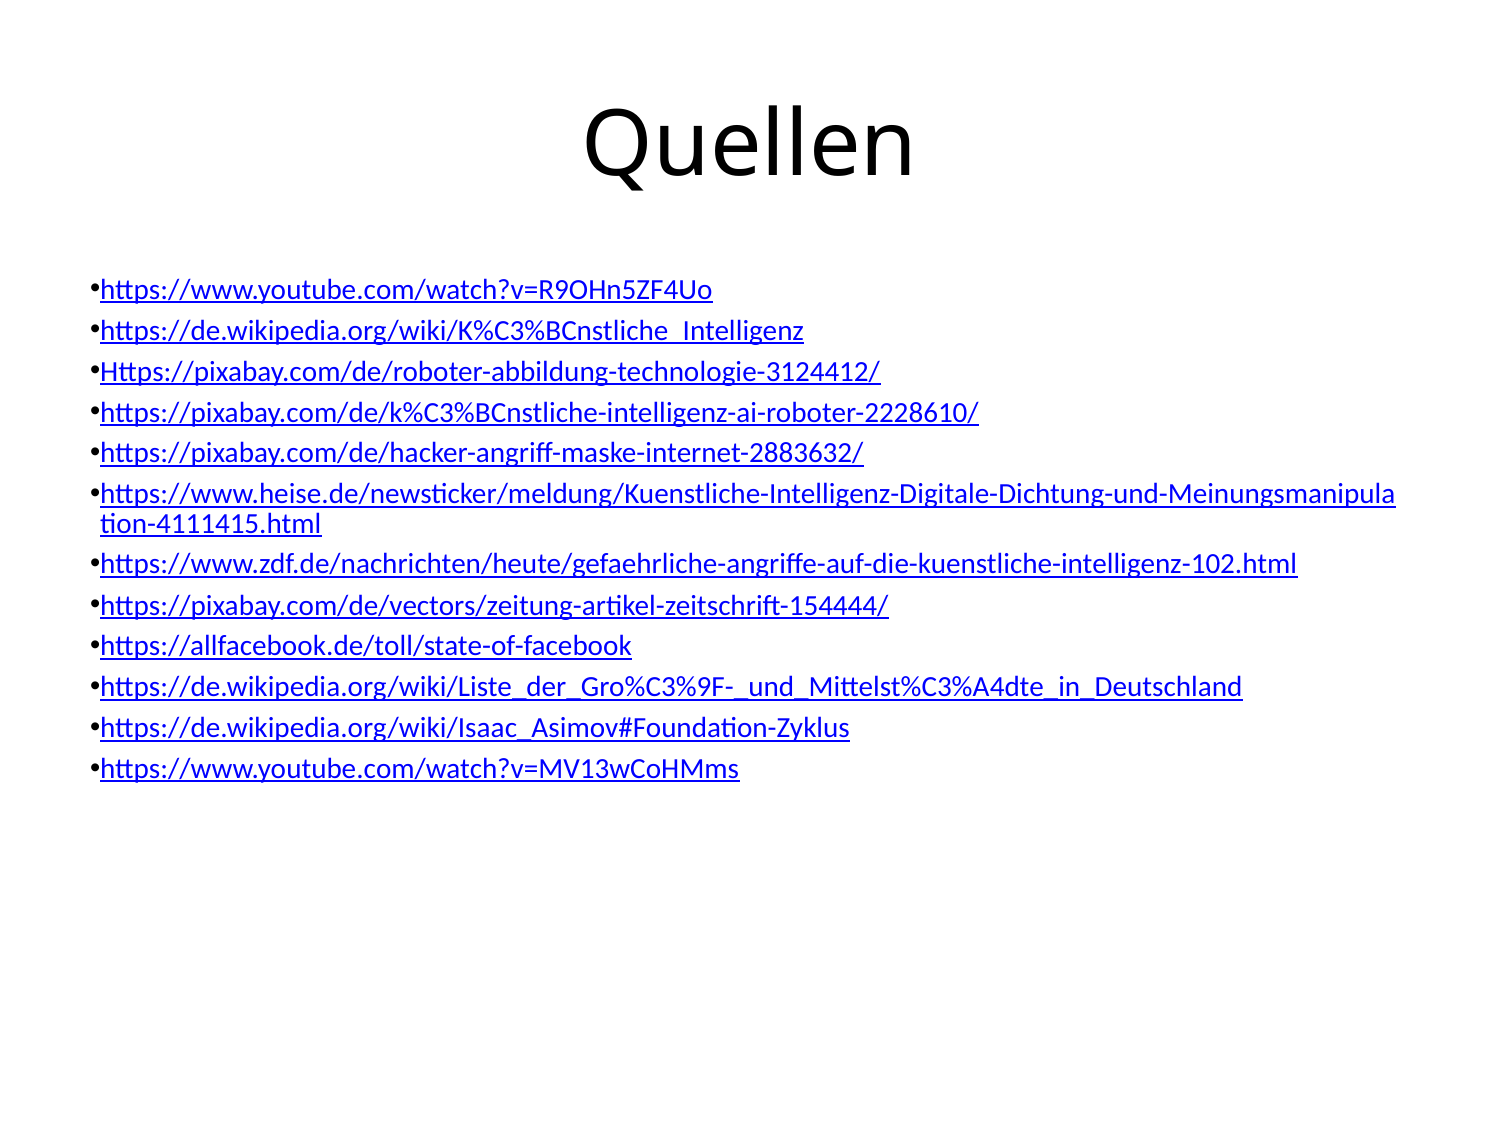

# Quellen
https://www.youtube.com/watch?v=R9OHn5ZF4Uo
https://de.wikipedia.org/wiki/K%C3%BCnstliche_Intelligenz
Https://pixabay.com/de/roboter-abbildung-technologie-3124412/
https://pixabay.com/de/k%C3%BCnstliche-intelligenz-ai-roboter-2228610/
https://pixabay.com/de/hacker-angriff-maske-internet-2883632/
https://www.heise.de/newsticker/meldung/Kuenstliche-Intelligenz-Digitale-Dichtung-und-Meinungsmanipulation-4111415.html
https://www.zdf.de/nachrichten/heute/gefaehrliche-angriffe-auf-die-kuenstliche-intelligenz-102.html
https://pixabay.com/de/vectors/zeitung-artikel-zeitschrift-154444/
https://allfacebook.de/toll/state-of-facebook
https://de.wikipedia.org/wiki/Liste_der_Gro%C3%9F-_und_Mittelst%C3%A4dte_in_Deutschland
https://de.wikipedia.org/wiki/Isaac_Asimov#Foundation-Zyklus
https://www.youtube.com/watch?v=MV13wCoHMms